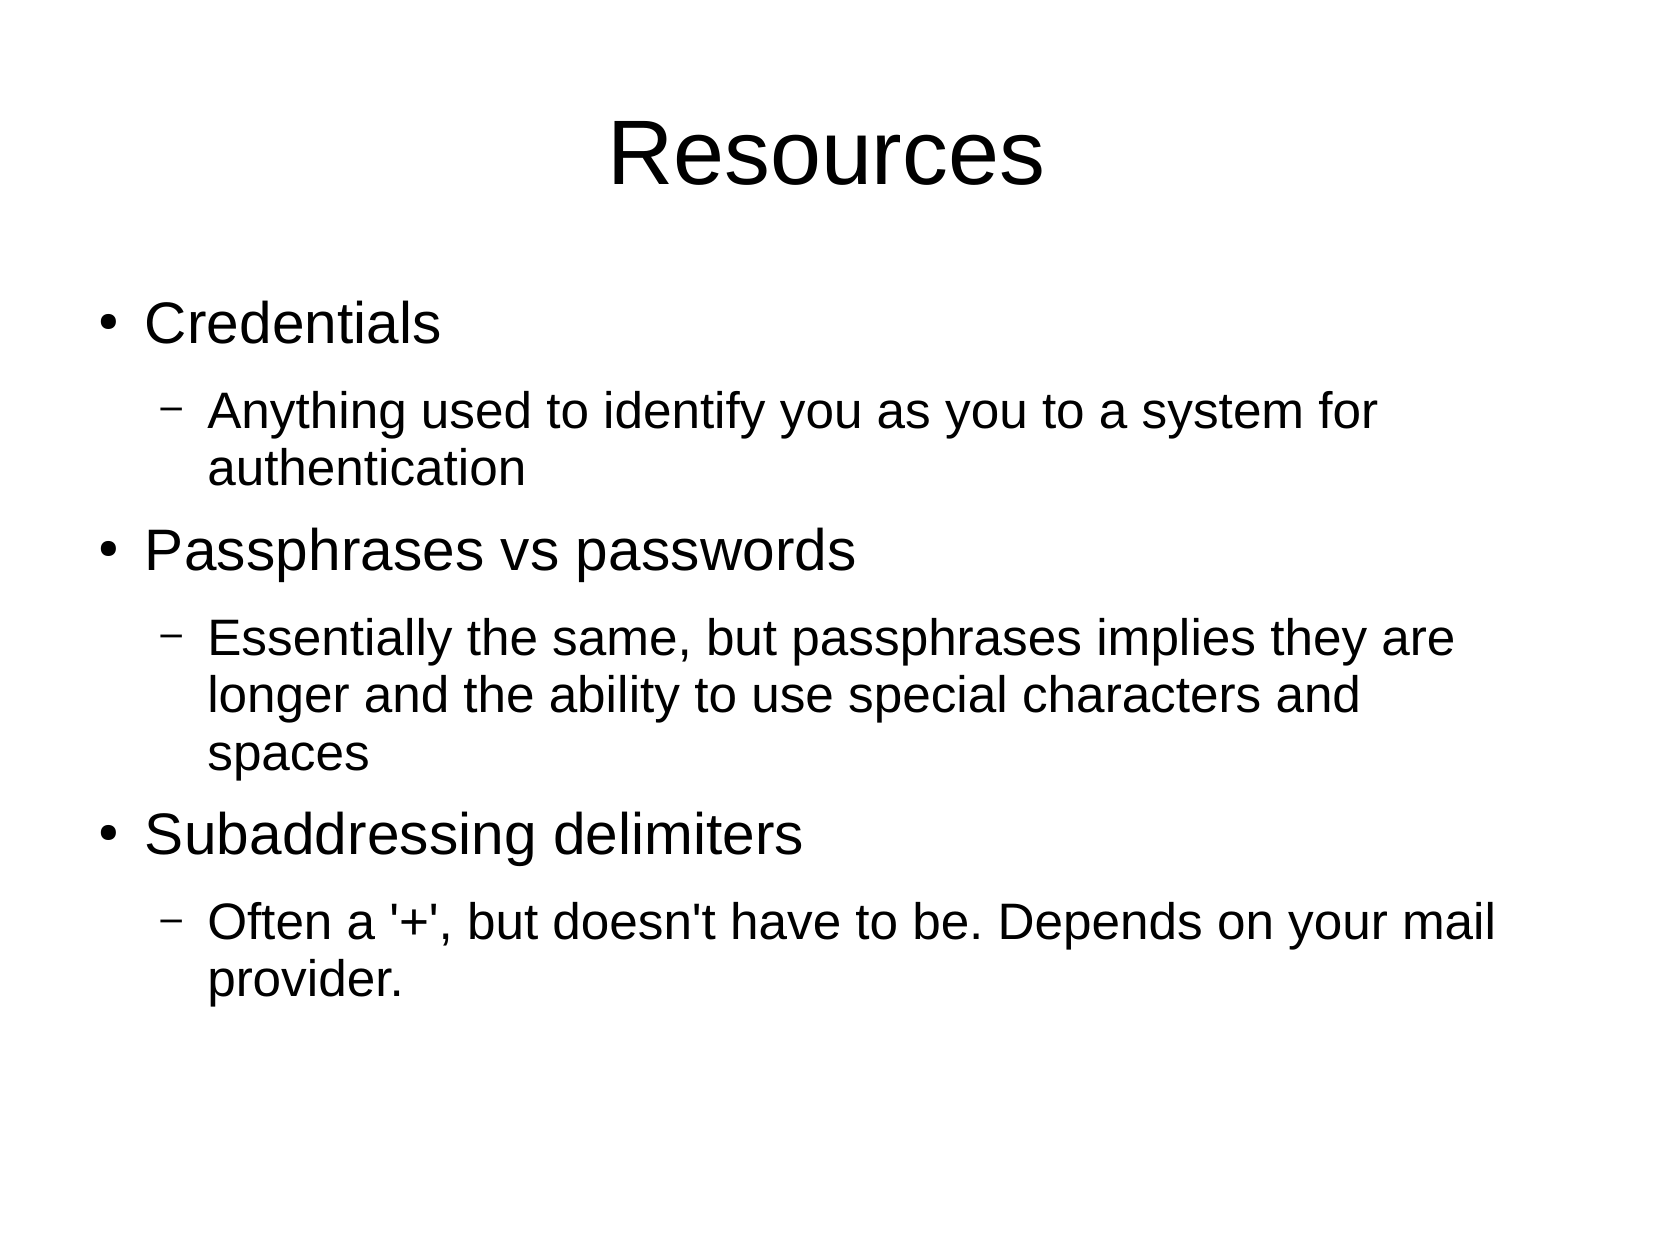

# Resources
Credentials
Anything used to identify you as you to a system for authentication
Passphrases vs passwords
Essentially the same, but passphrases implies they are longer and the ability to use special characters and spaces
Subaddressing delimiters
Often a '+', but doesn't have to be. Depends on your mail provider.